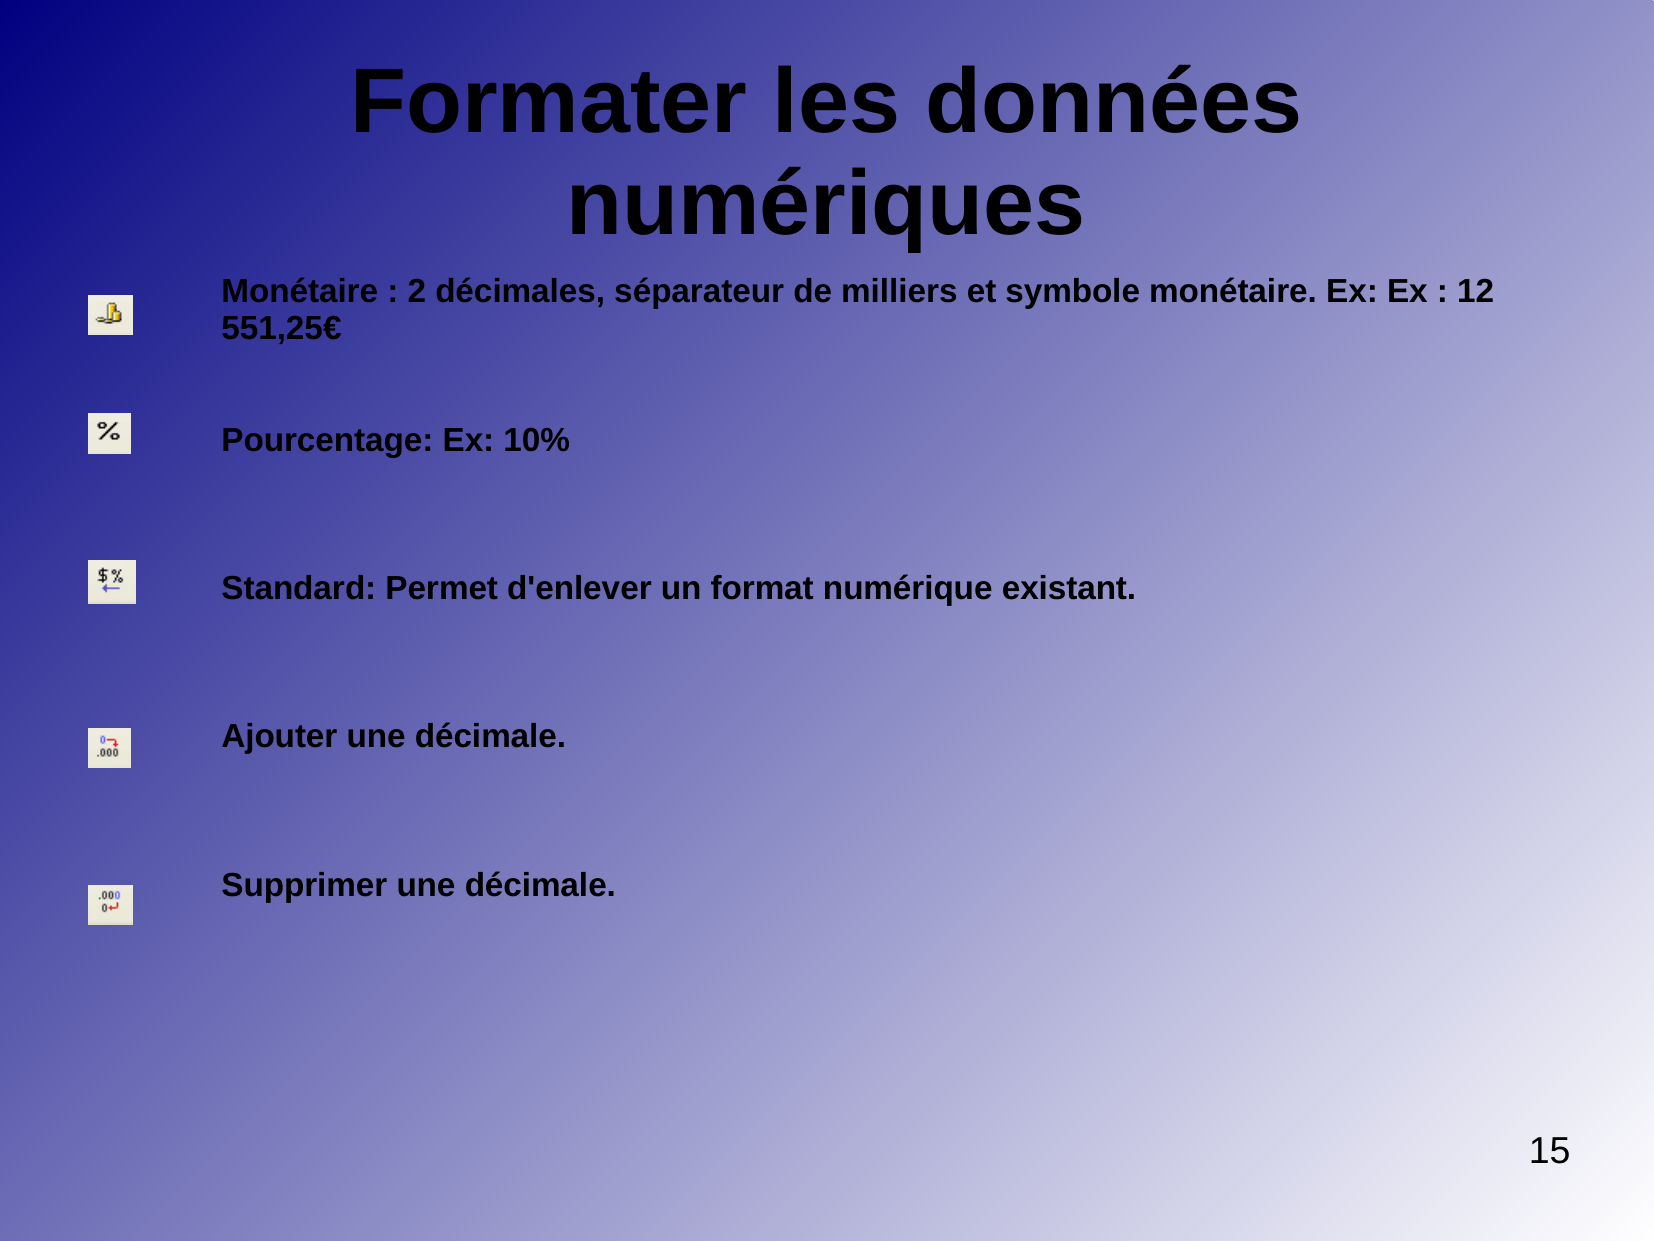

# Formater les données numériques
Monétaire : 2 décimales, séparateur de milliers et symbole monétaire. Ex: Ex : 12 551,25€
Pourcentage: Ex: 10%
Standard: Permet d'enlever un format numérique existant.
Ajouter une décimale.
Supprimer une décimale.
15